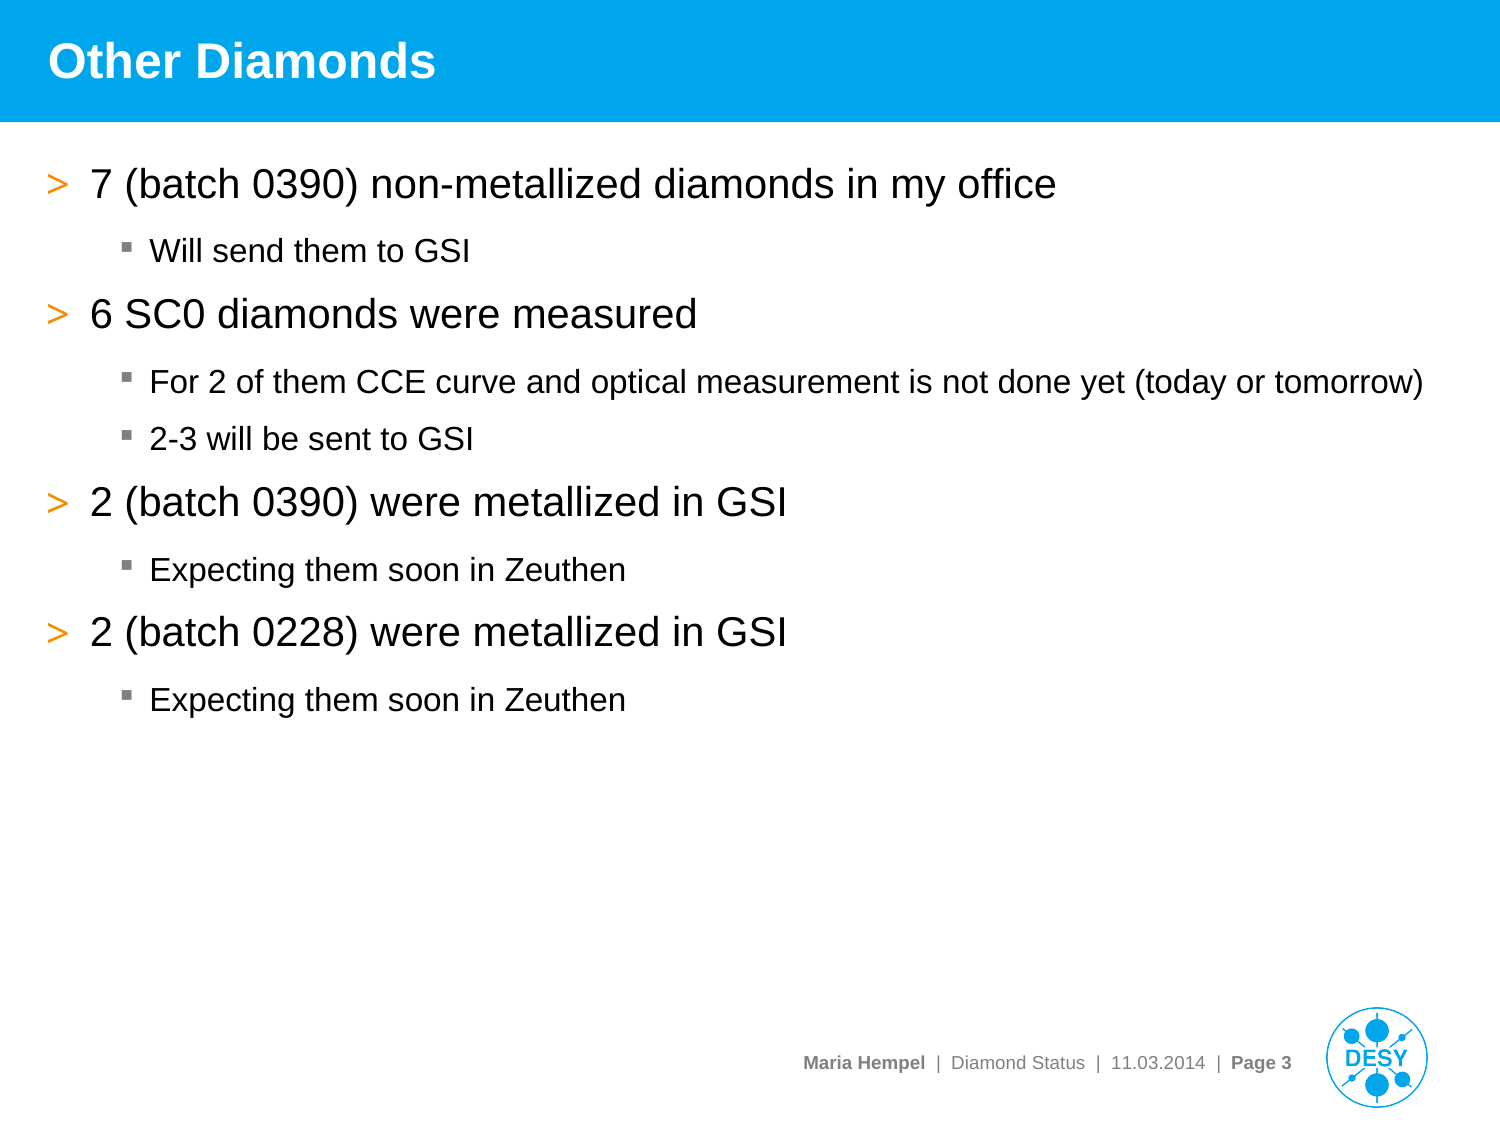

# Other Diamonds
7 (batch 0390) non-metallized diamonds in my office
Will send them to GSI
6 SC0 diamonds were measured
For 2 of them CCE curve and optical measurement is not done yet (today or tomorrow)
2-3 will be sent to GSI
2 (batch 0390) were metallized in GSI
Expecting them soon in Zeuthen
2 (batch 0228) were metallized in GSI
Expecting them soon in Zeuthen